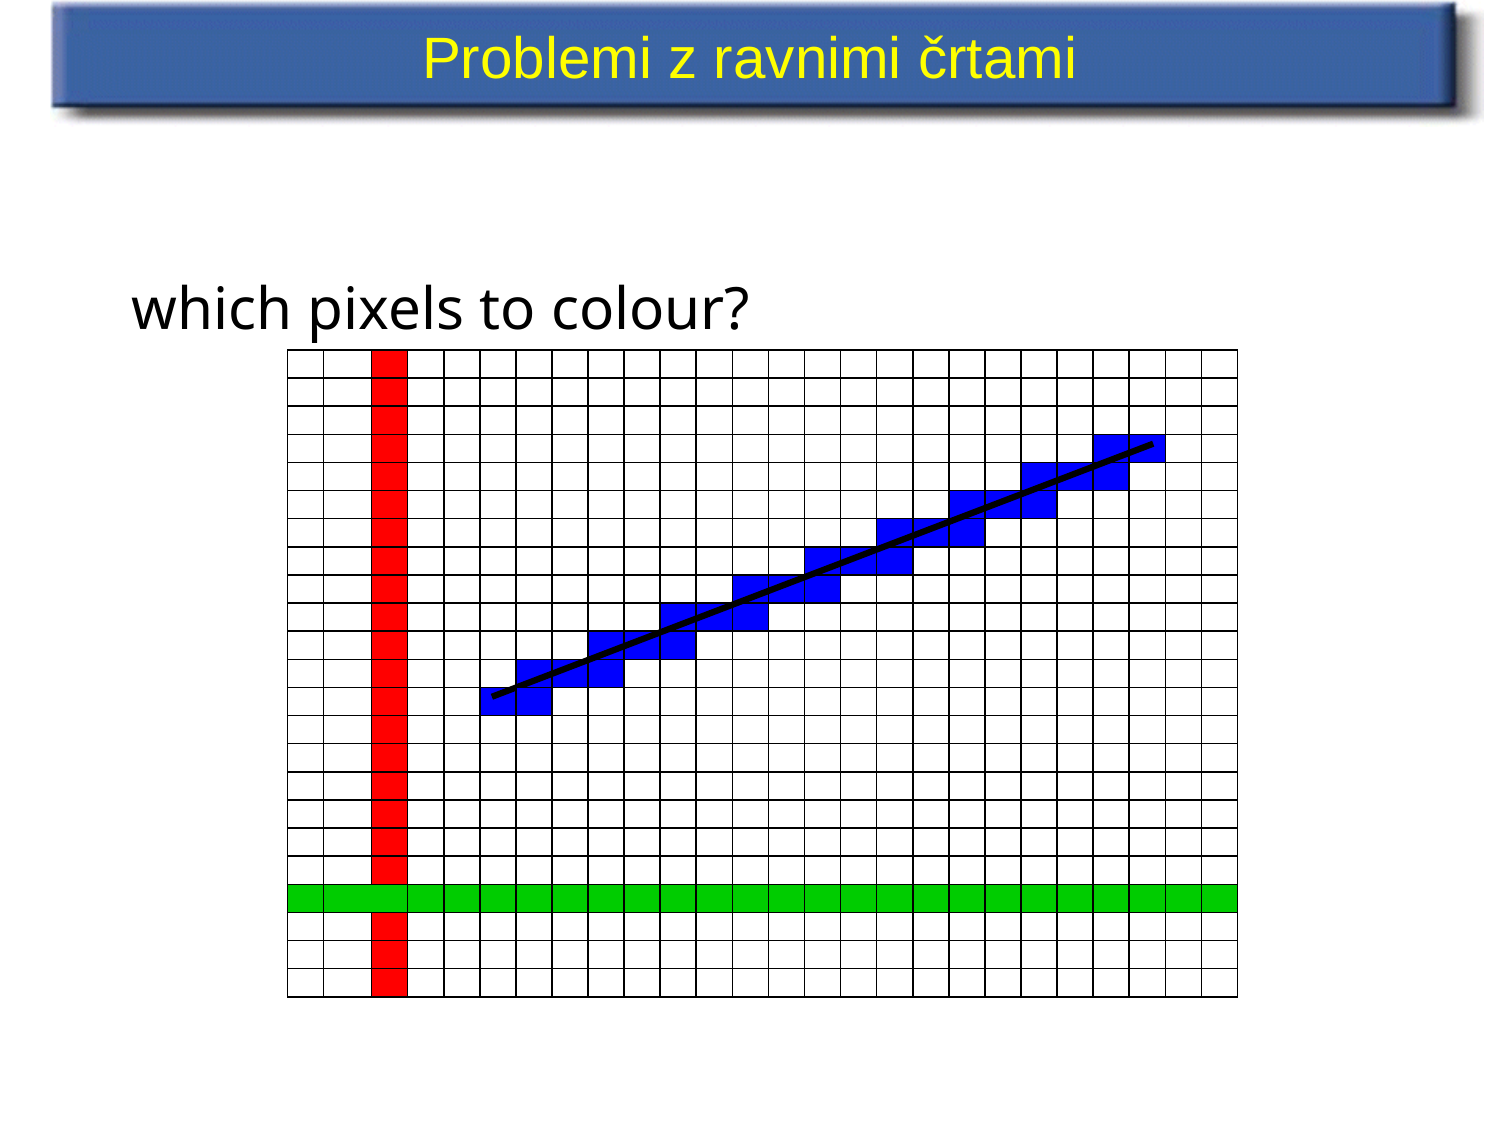

# Problemi z ravnimi črtami
which pixels to colour?